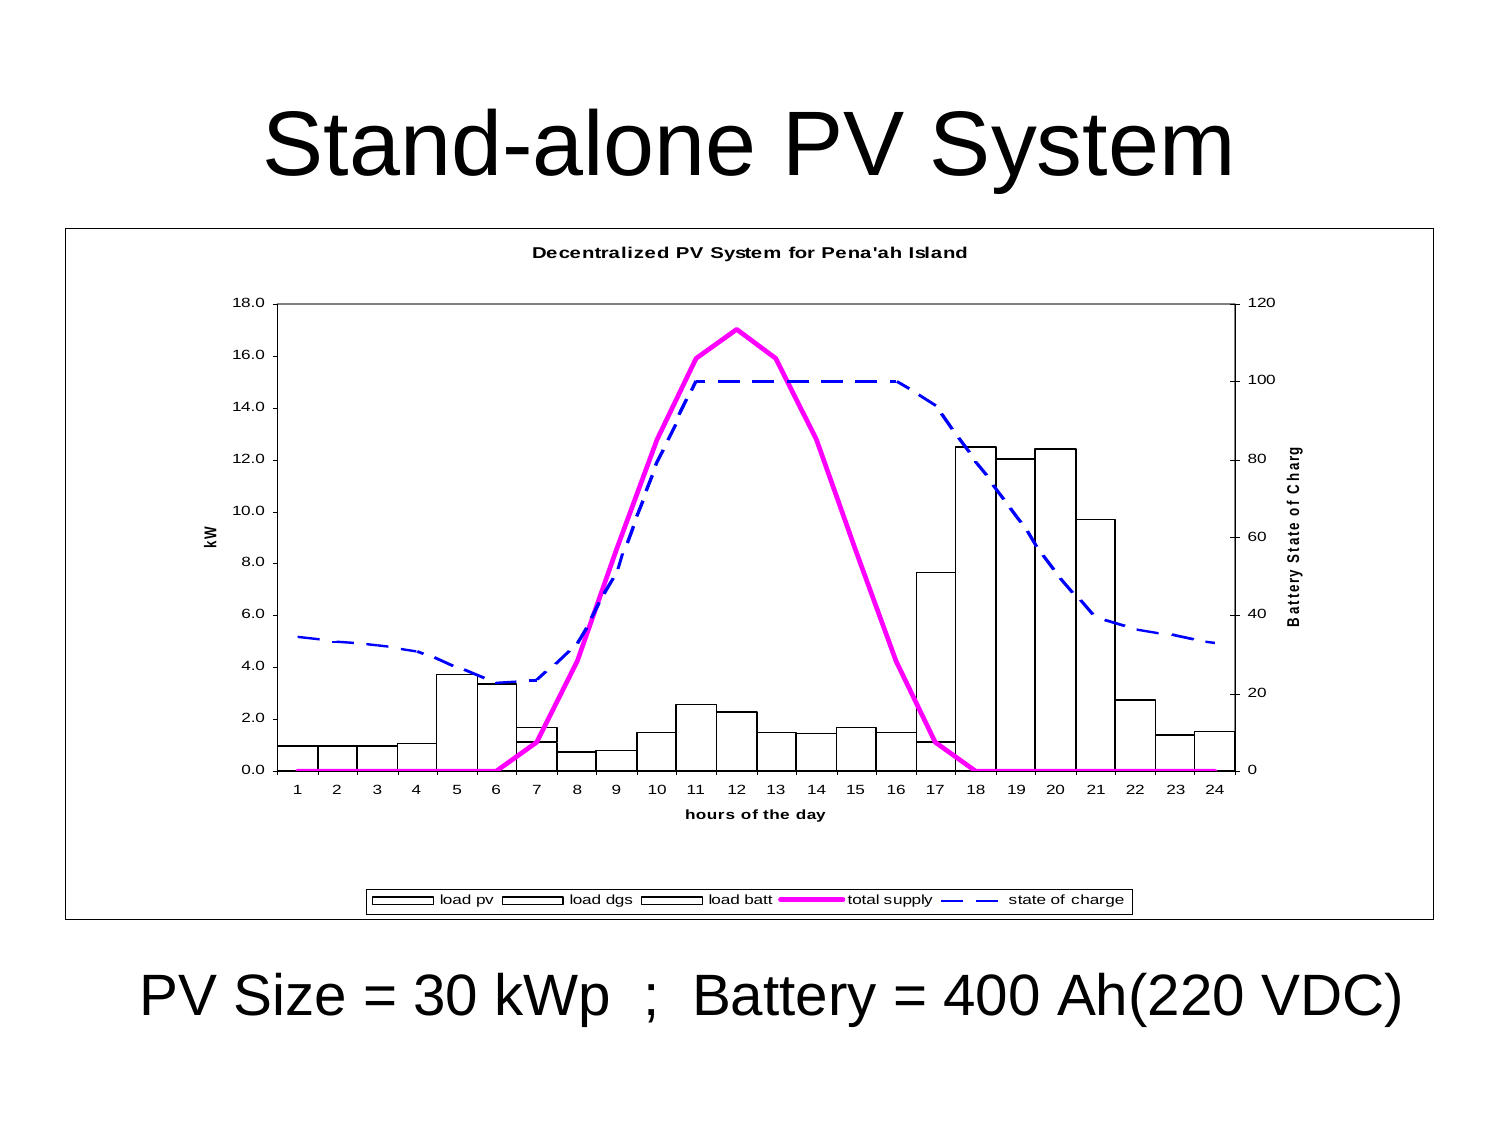

# Stand-alone PV System
PV Size = 30 kWp ; Battery = 400 Ah(220 VDC)